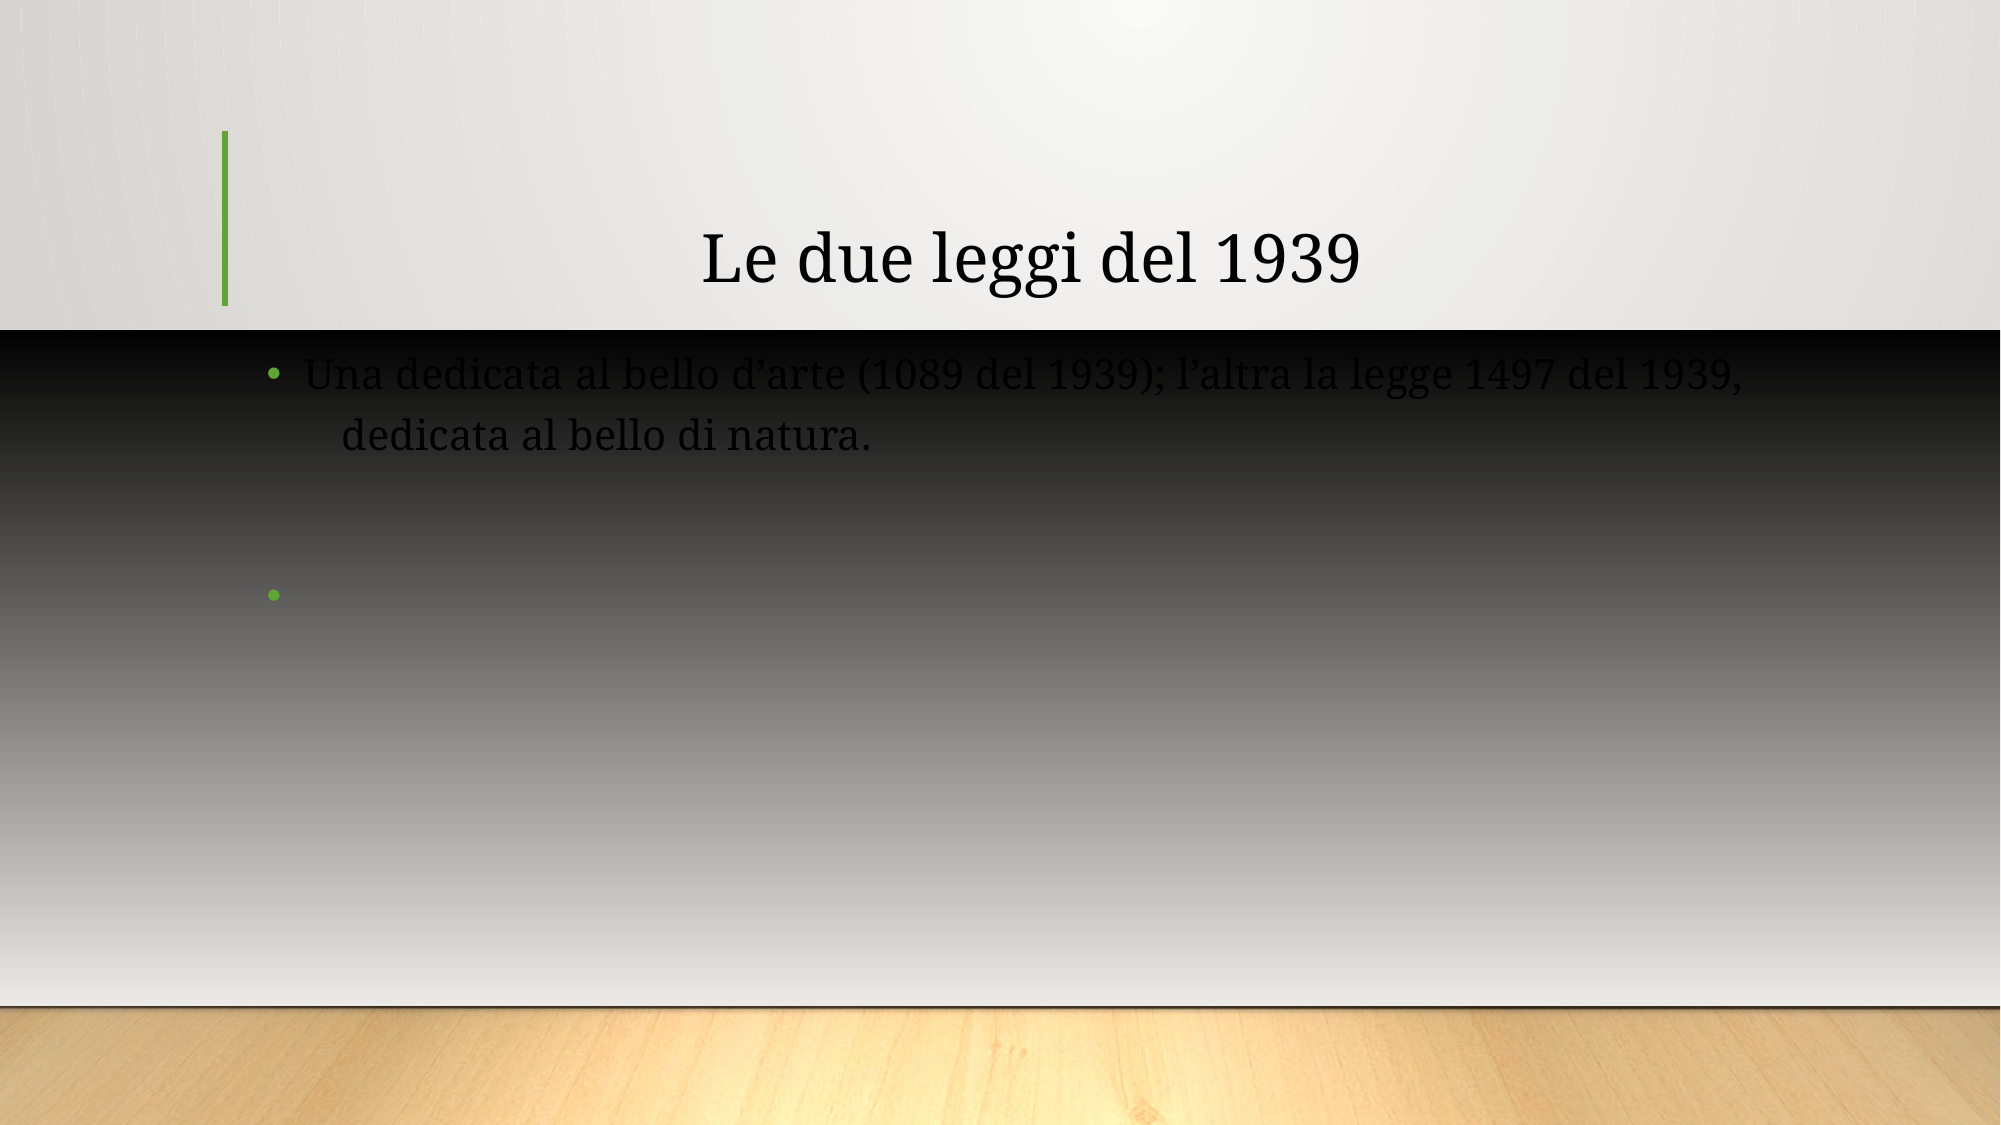

# Le due leggi del 1939
Una dedicata al bello d’arte (1089 del 1939); l’altra la legge 1497 del 1939, dedicata al bello di natura.